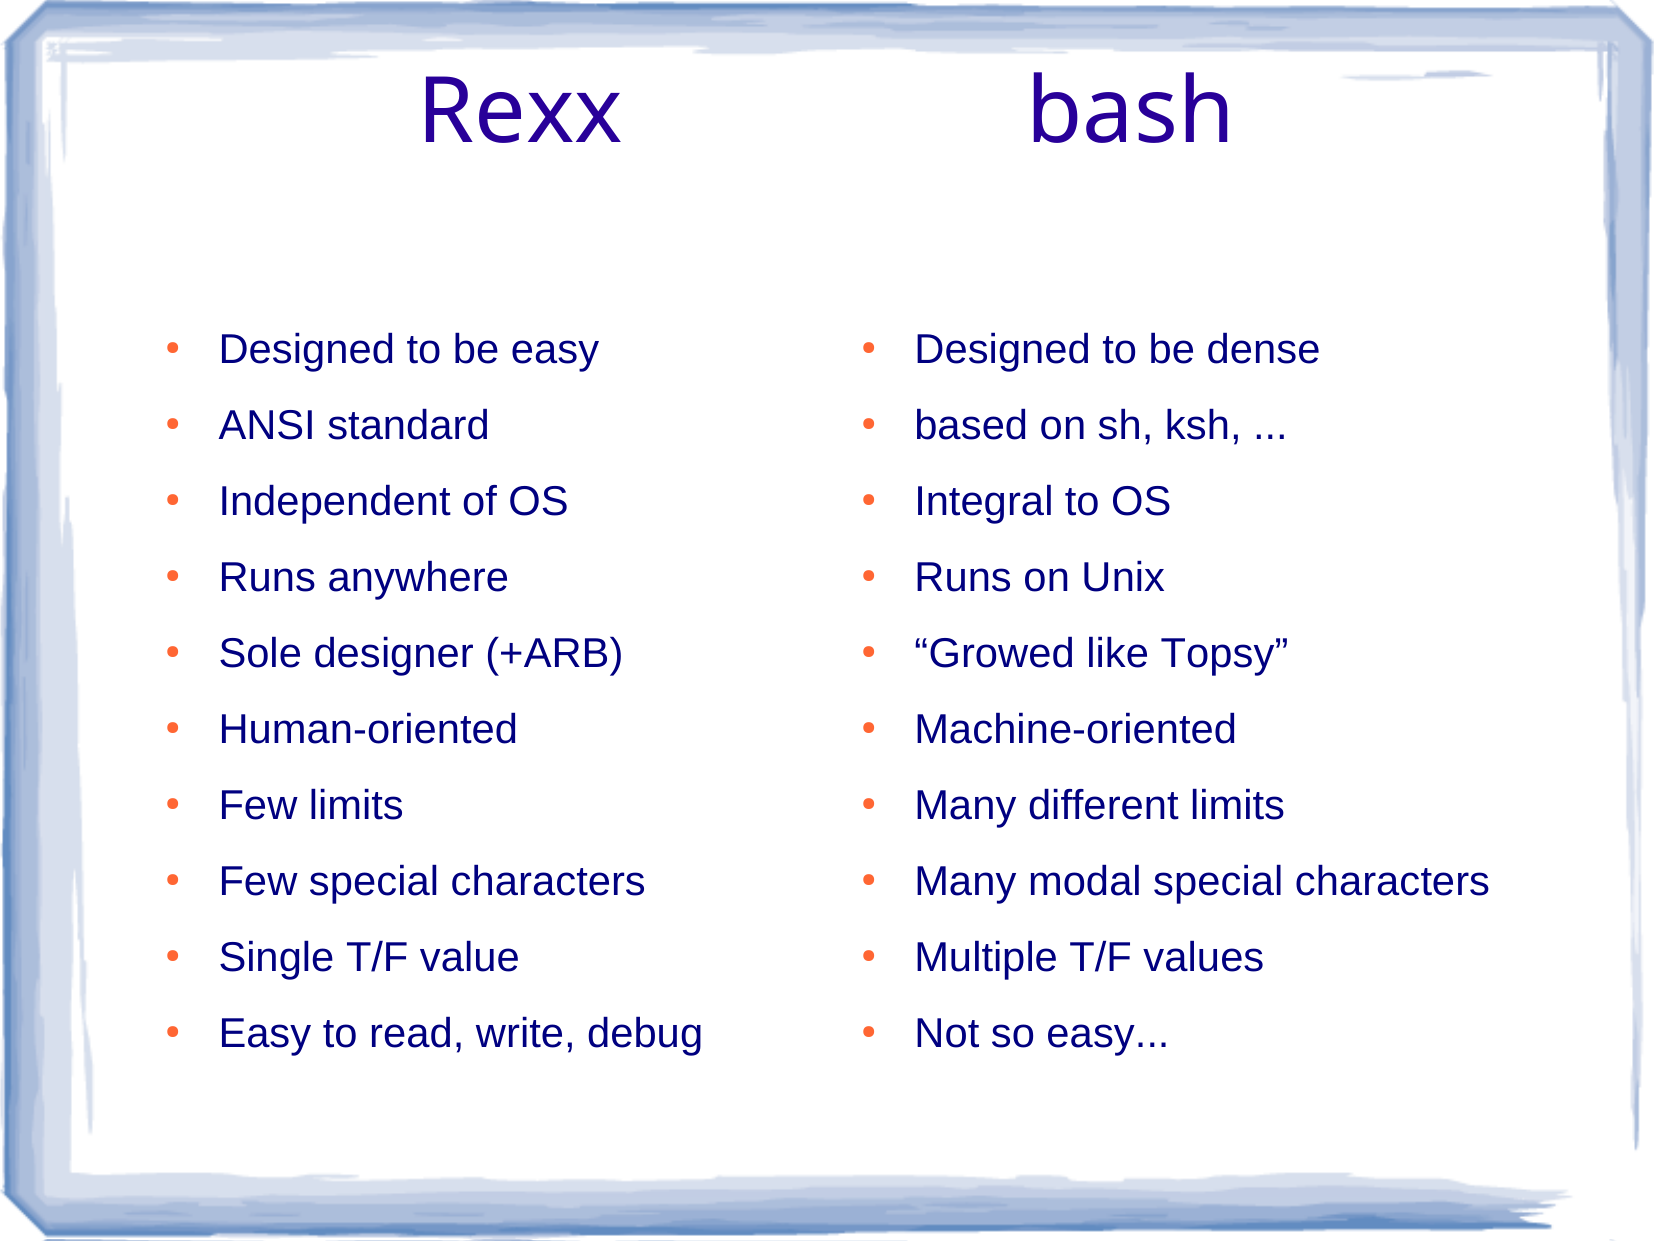

Rexx bash
# Designed to be easy
ANSI standard
Independent of OS
Runs anywhere
Sole designer (+ARB)
Human-oriented
Few limits
Few special characters
Single T/F value
Easy to read, write, debug
Designed to be dense
based on sh, ksh, ...
Integral to OS
Runs on Unix
“Growed like Topsy”
Machine-oriented
Many different limits
Many modal special characters
Multiple T/F values
Not so easy...